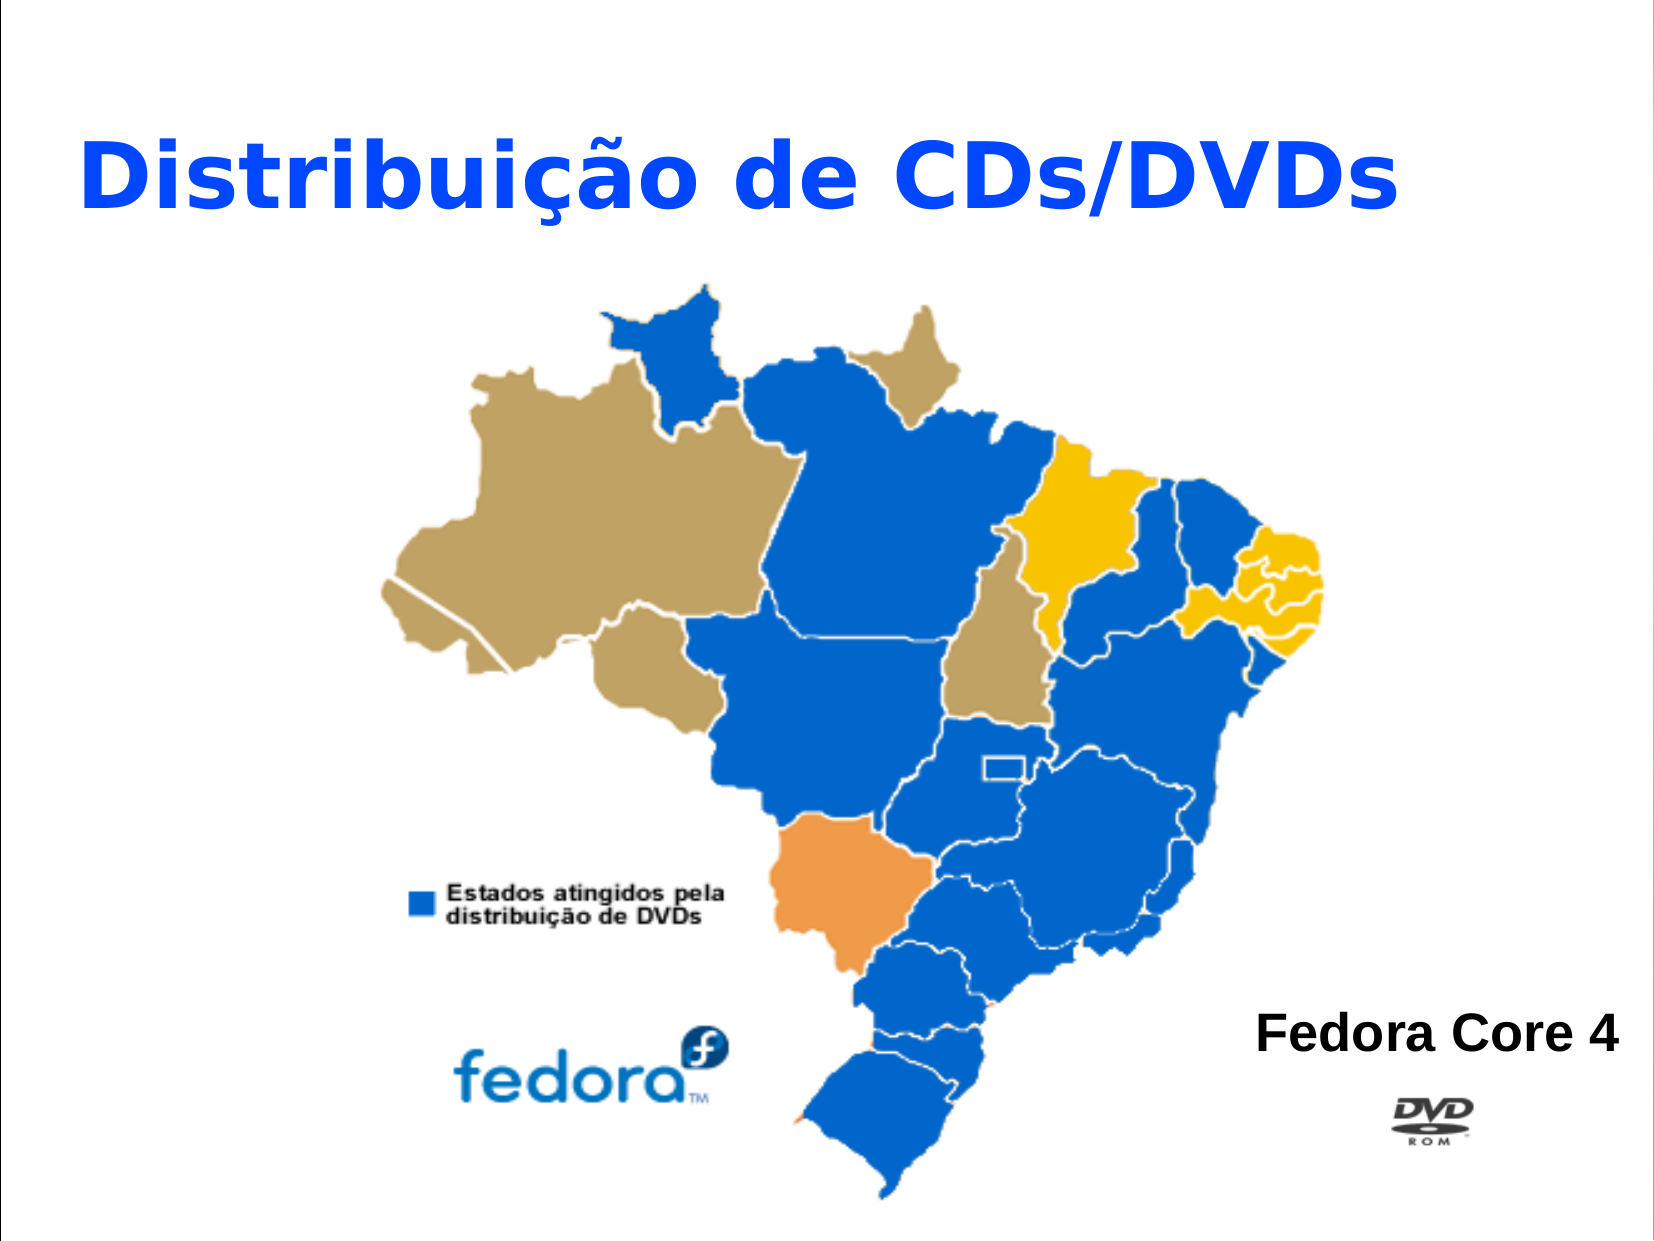

#
Distribuição de CDs/DVDs
Fedora Core 4